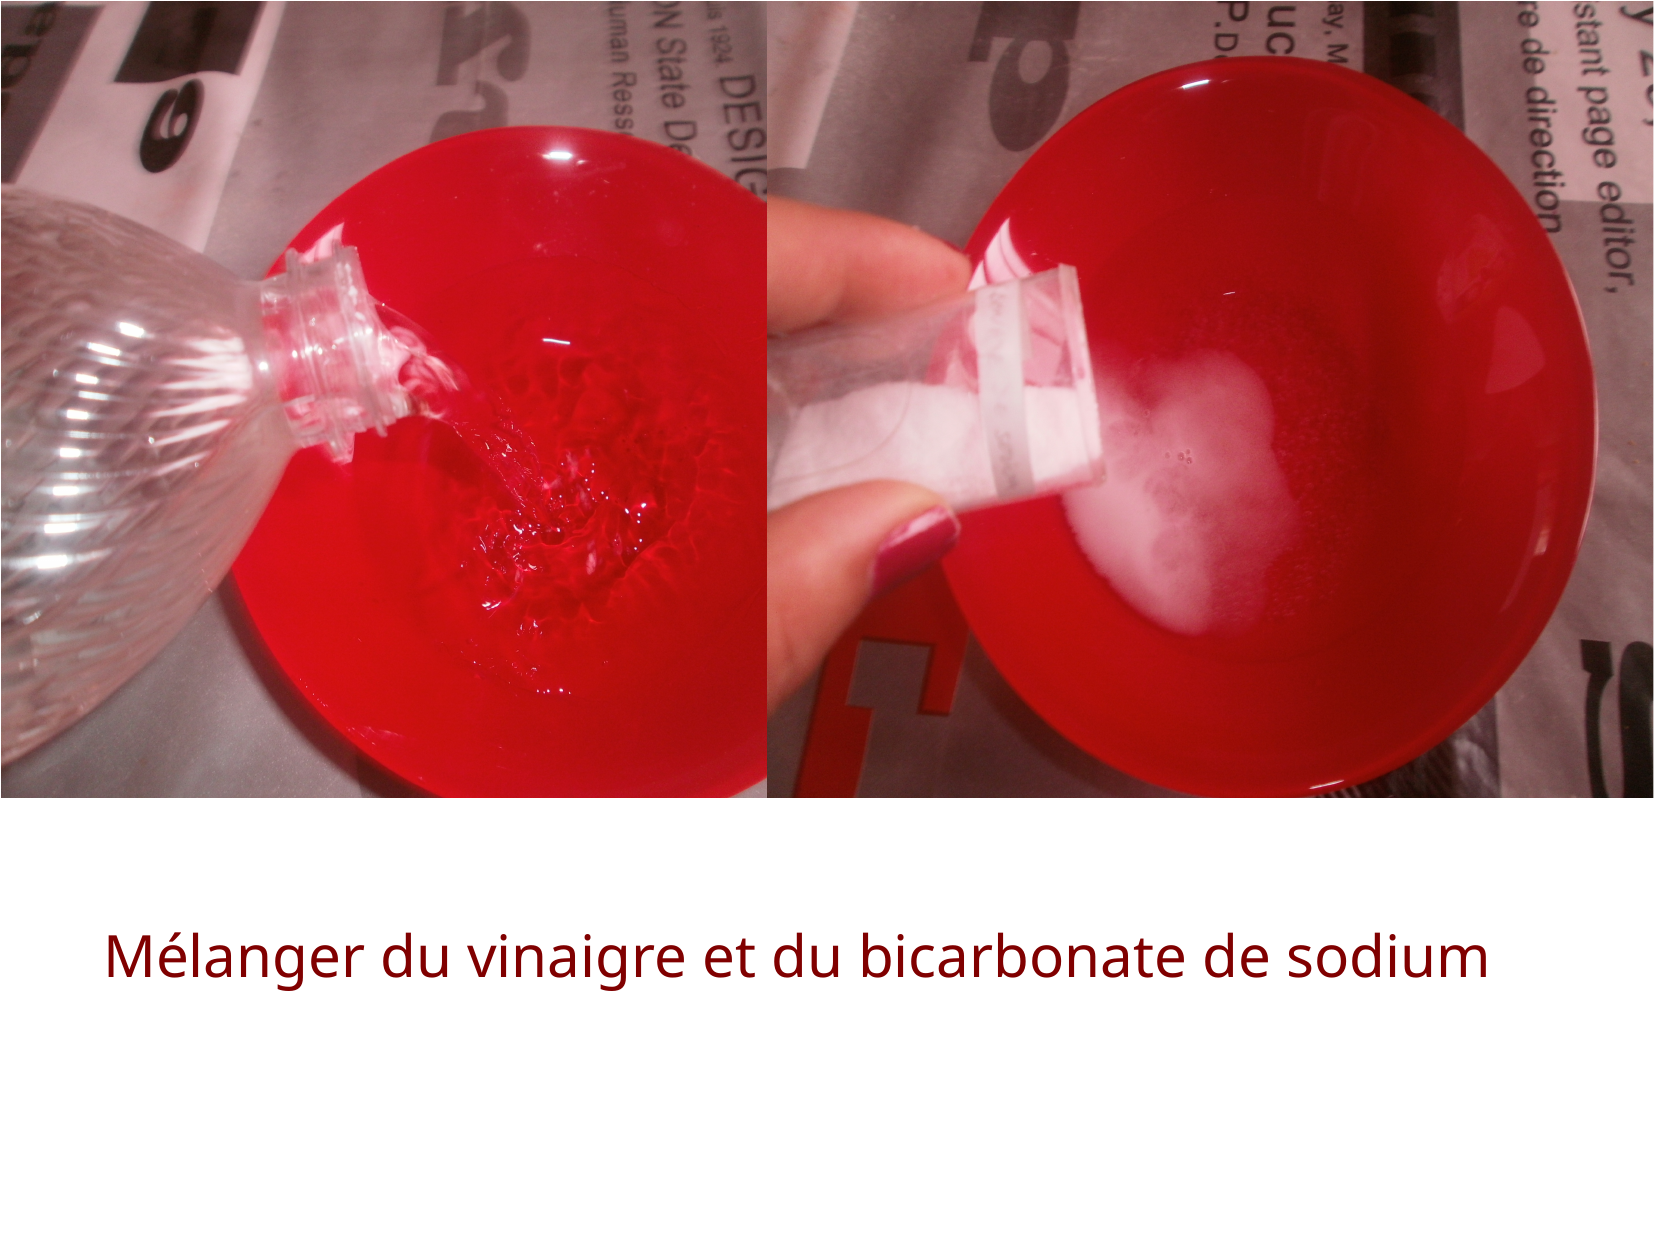

Mélanger du vinaigre et du bicarbonate de sodium